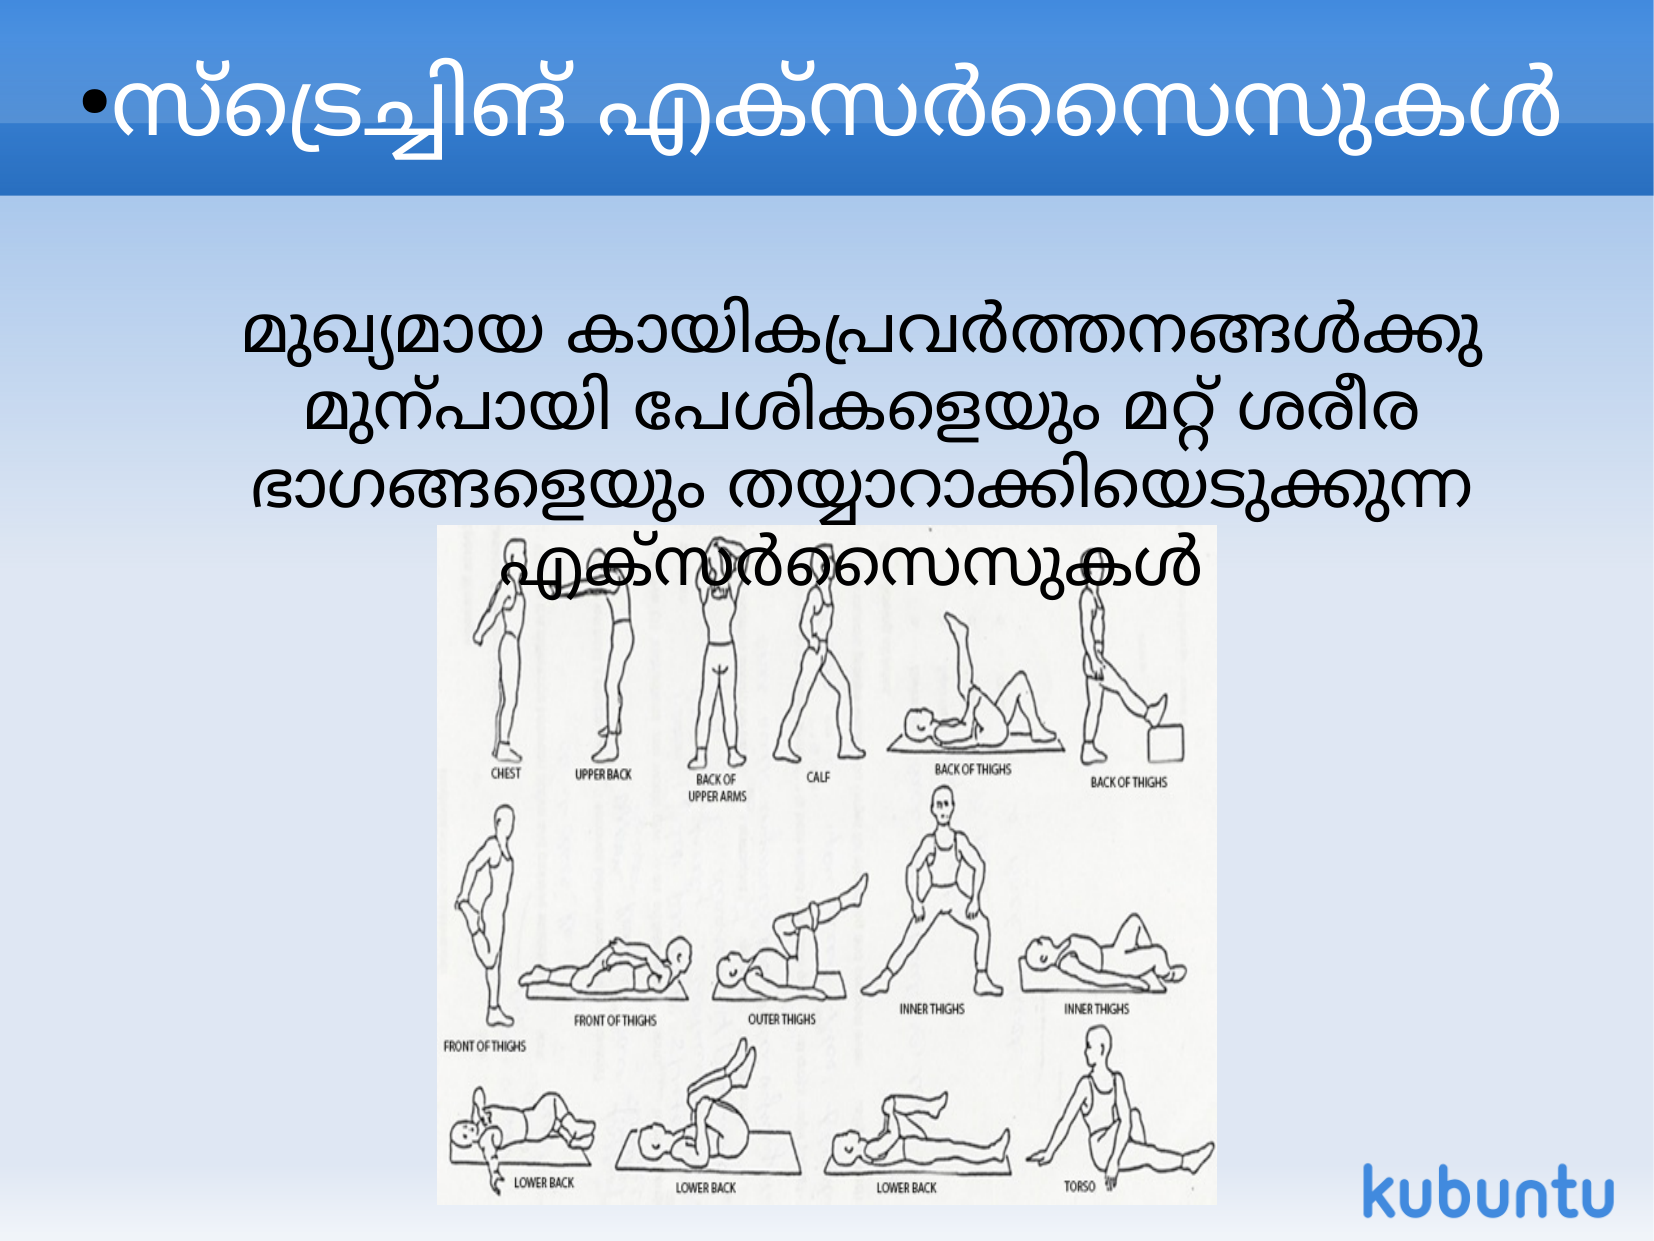

# സ്ട്രെച്ചിങ് എക്സര്‍സൈസുകള്‍
മുഖ്യമായ കായികപ്രവര്‍ത്തനങ്ങള്‍ക്കു മുന്പായി പേശികളെയും മറ്റ് ശരീര ഭാഗങ്ങളെയും തയ്യാറാക്കിയെടുക്കുന്ന എക്സര്‍സൈസുകള്‍